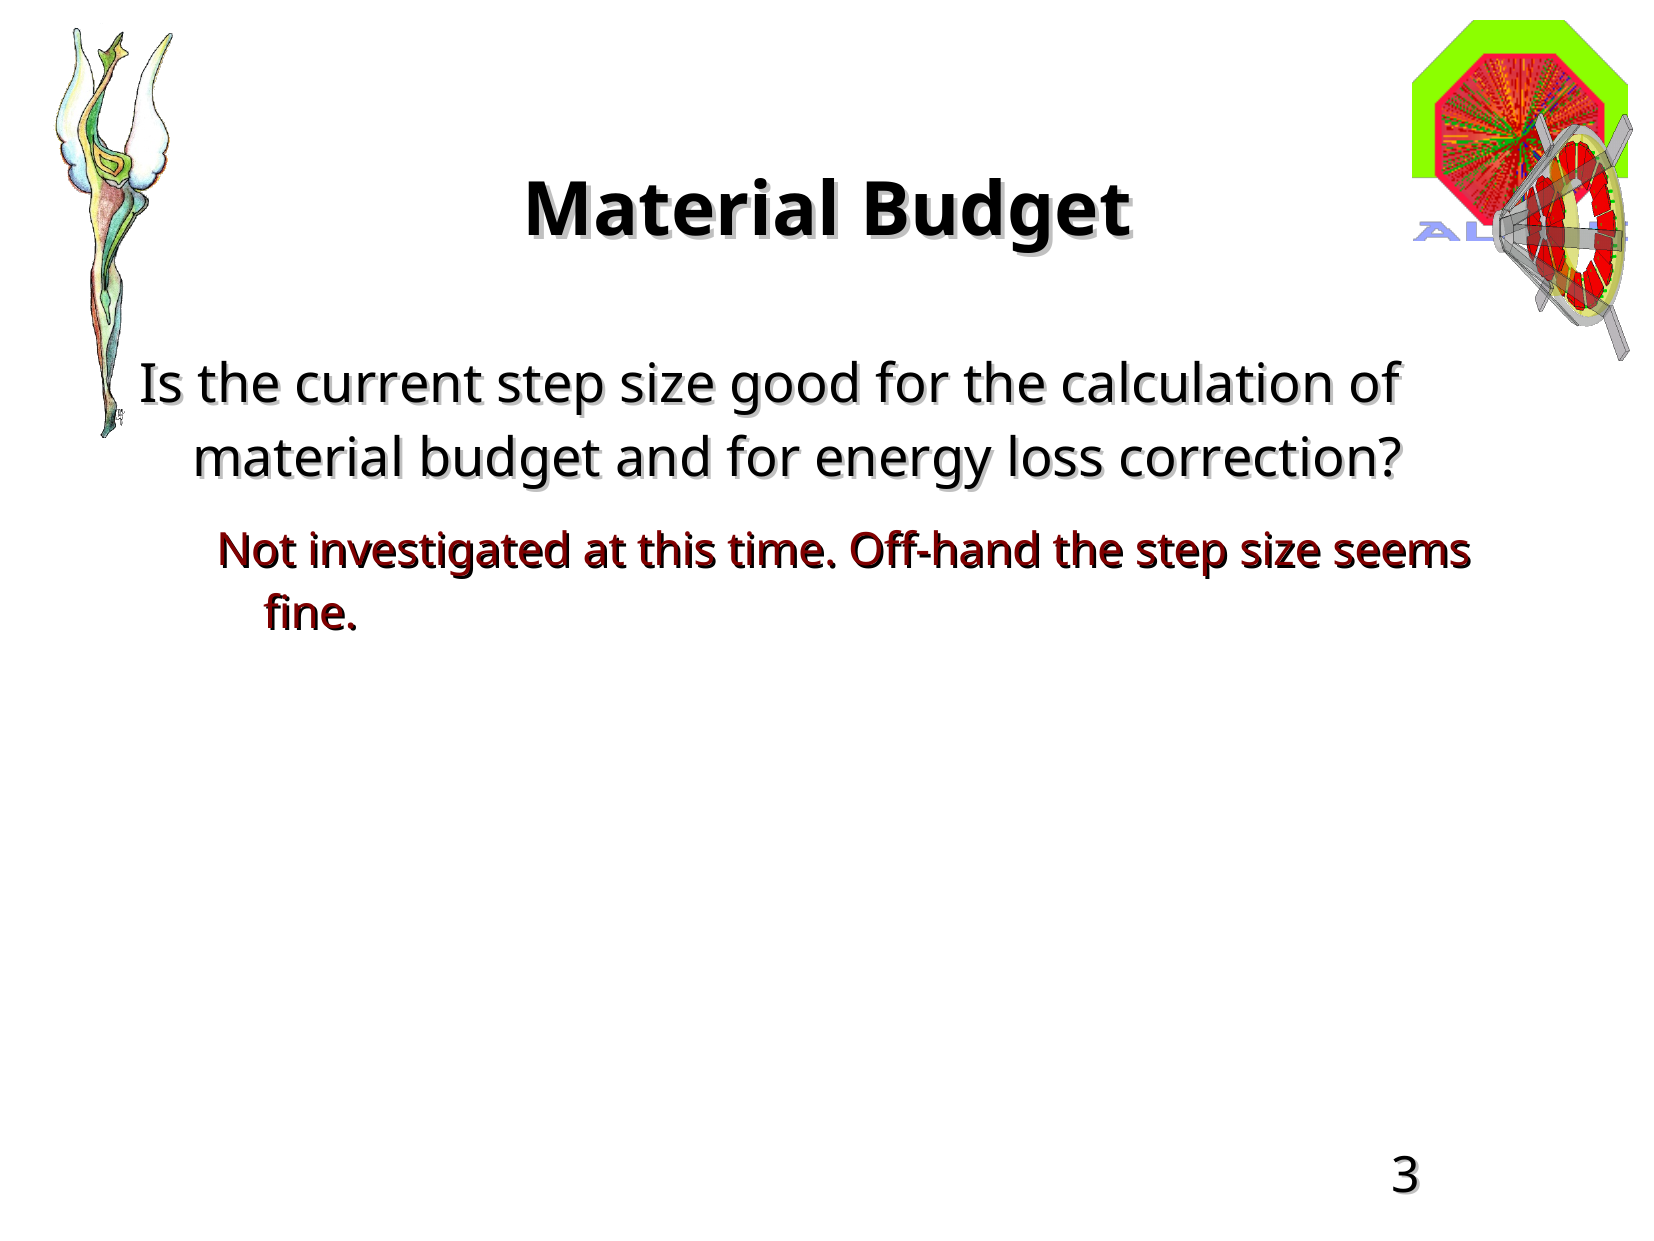

# Material Budget
Is the current step size good for the calculation of material budget and for energy loss correction?
Not investigated at this time. Off-hand the step size seems fine.